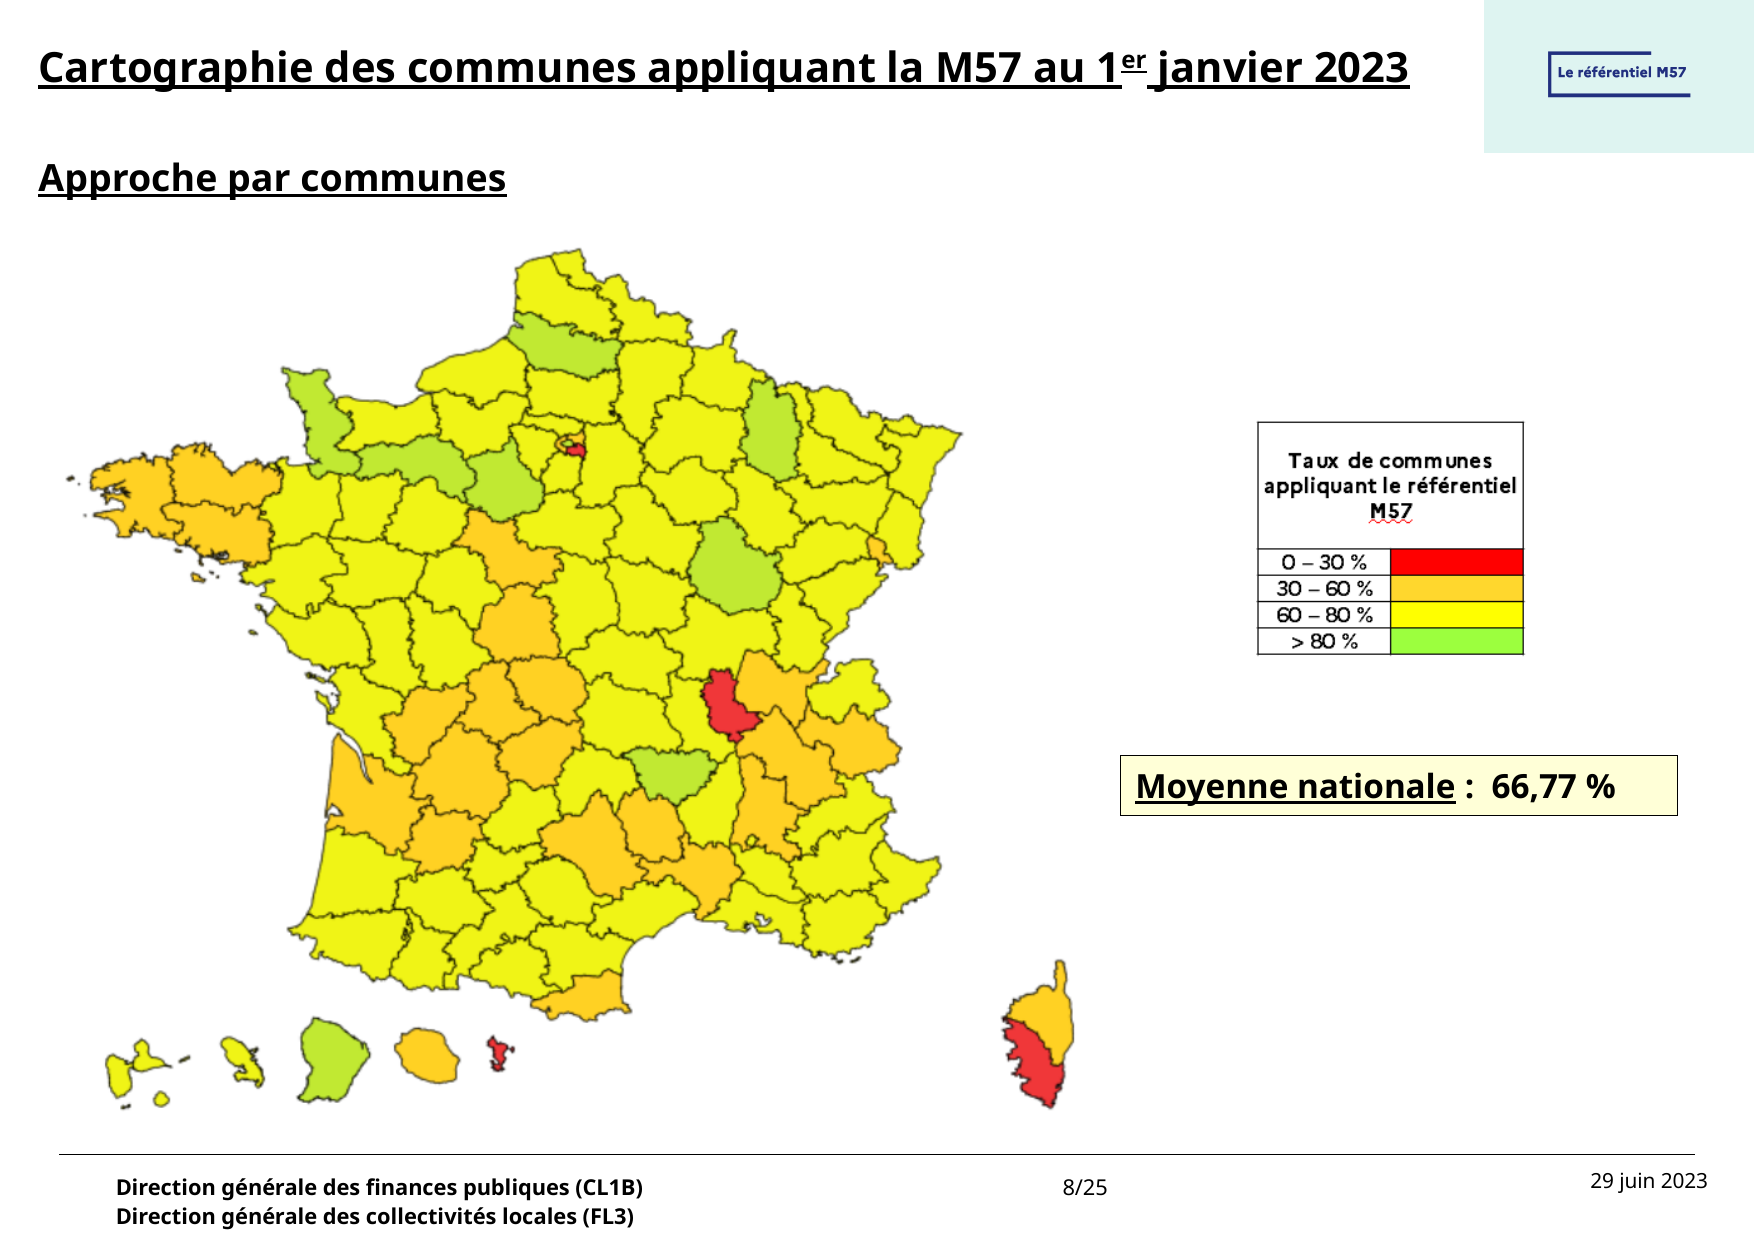

Cartographie des communes appliquant la M57 au 1er janvier 2023
Approche par communes
Moyenne nationale :  66,77 %